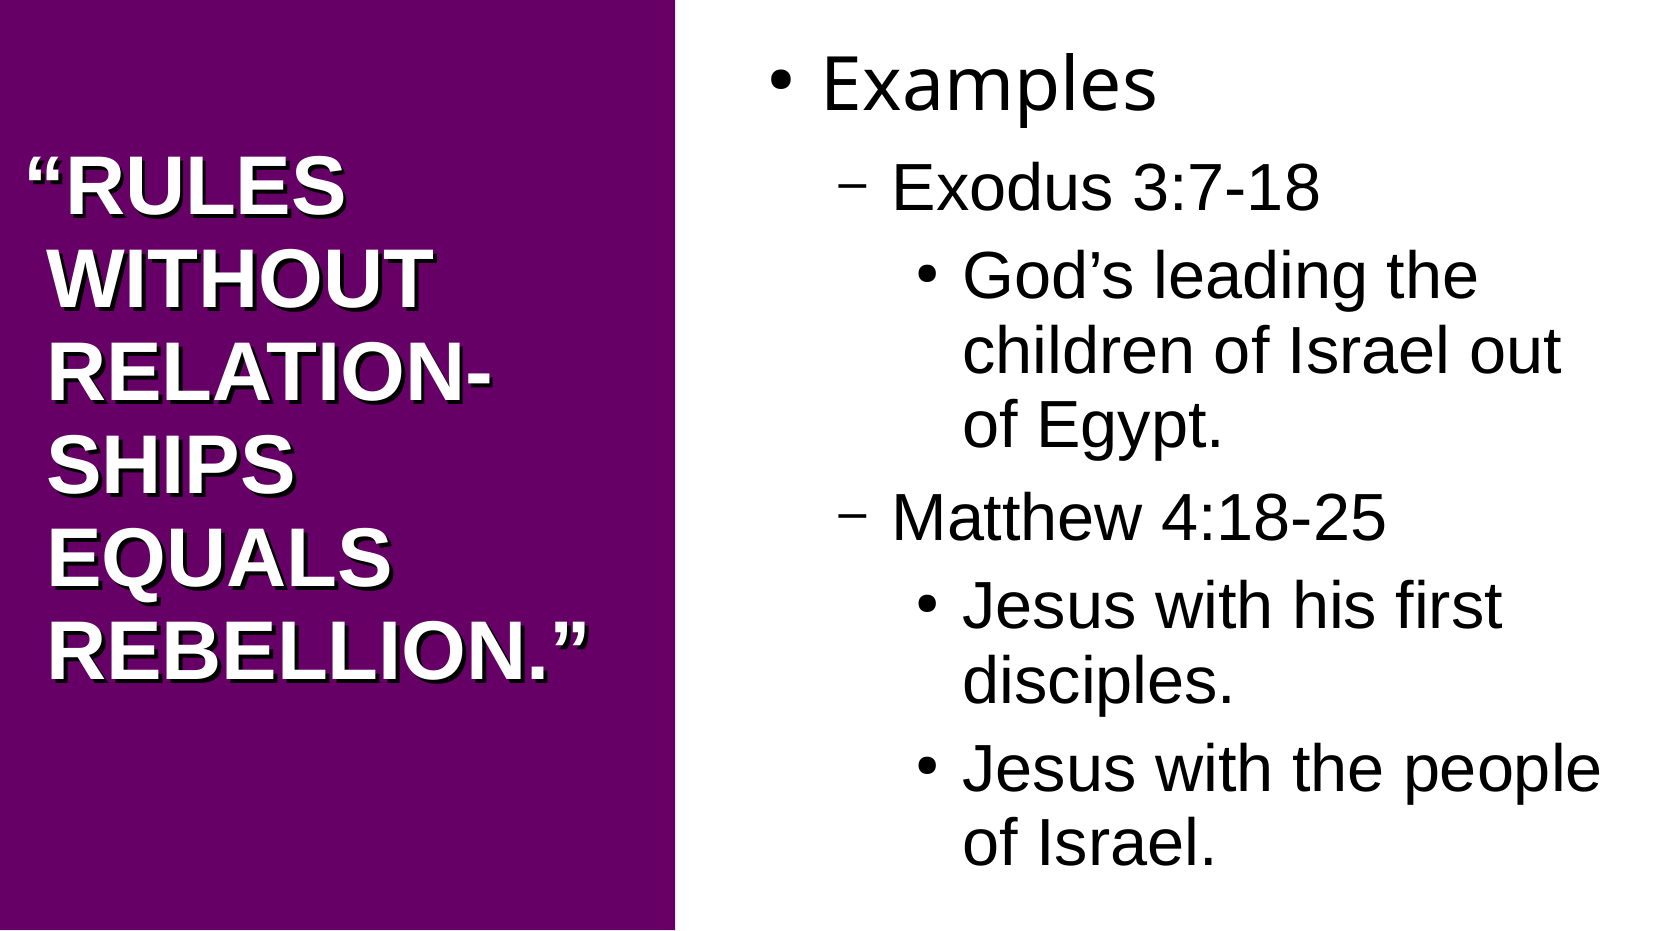

# “RULES WITHOUT RELATION- SHIPS EQUALS REBELLION.”
Examples
Exodus 3:7-18
God’s leading the children of Israel out of Egypt.
Matthew 4:18-25
Jesus with his first disciples.
Jesus with the people of Israel.